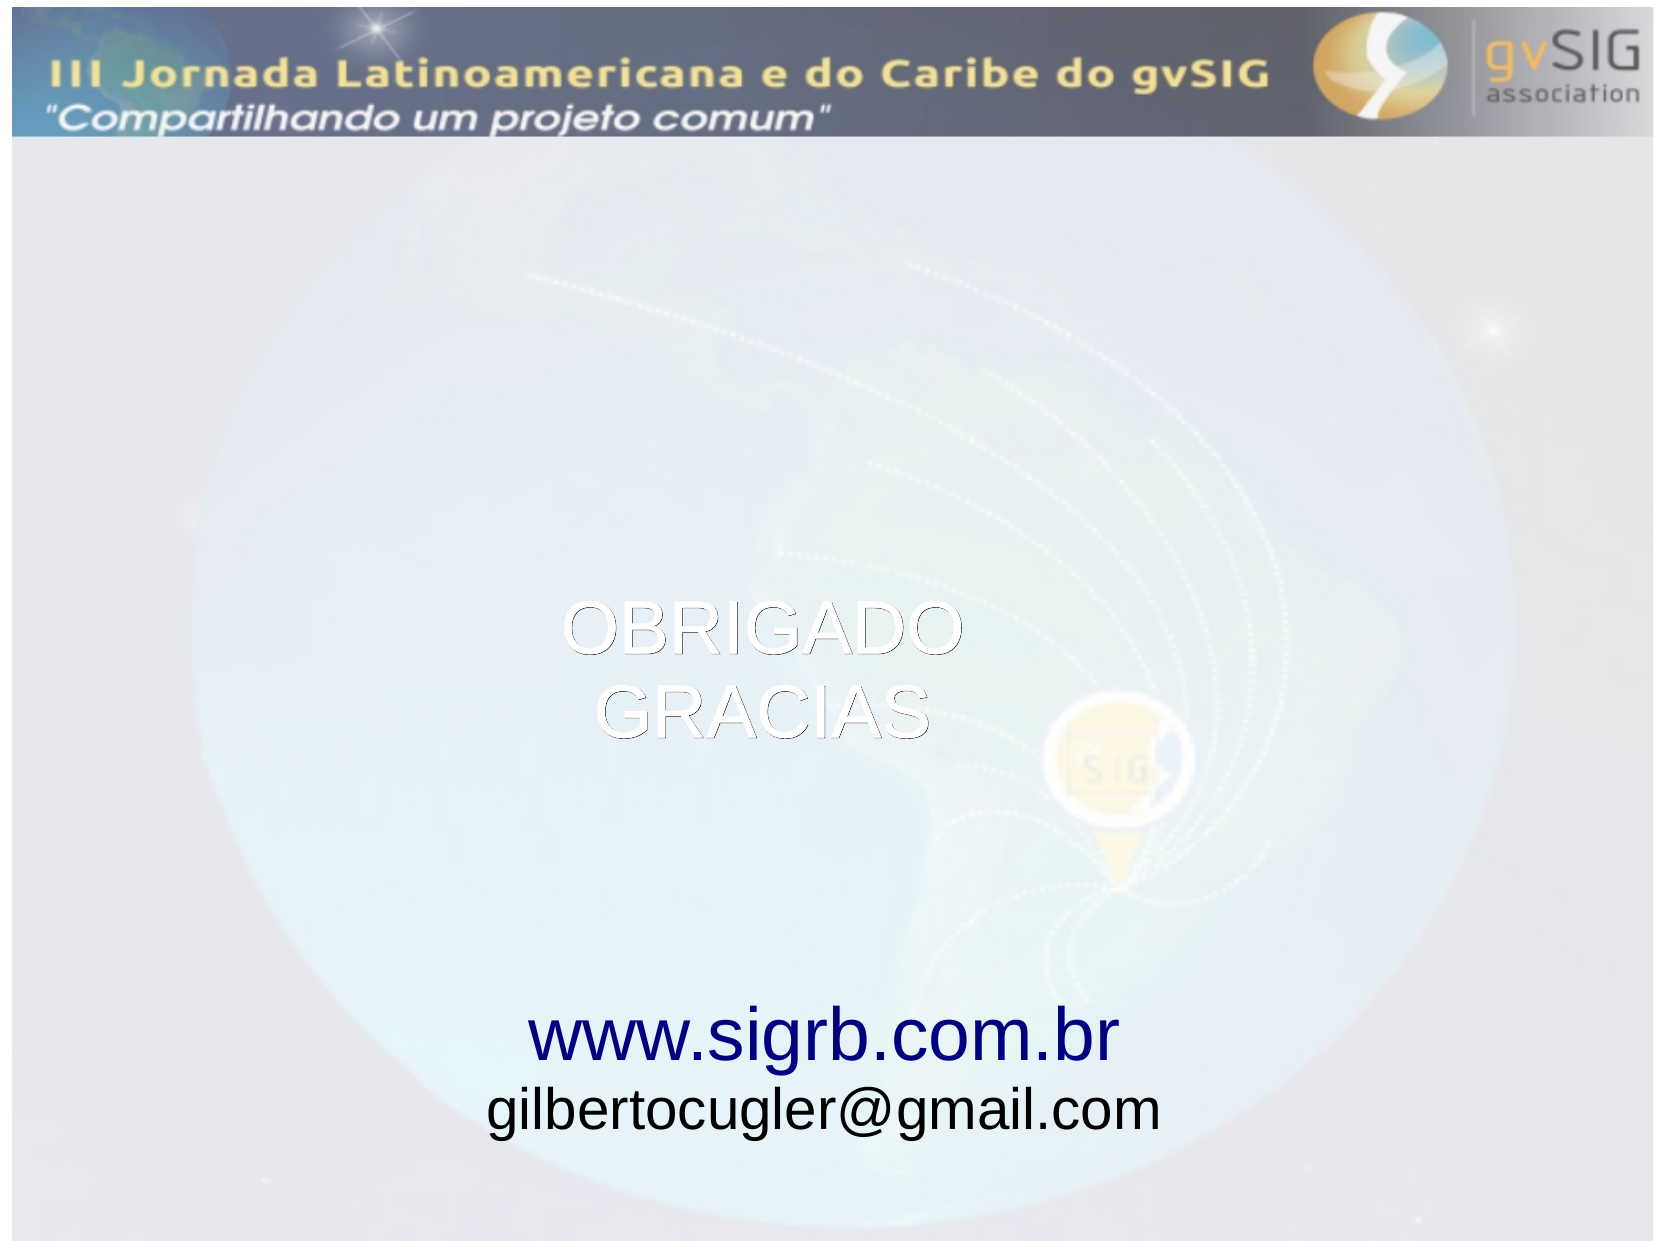

| OBRIGADO GRACIAS |
| --- |
| www.sigrb.com.br gilbertocugler@gmail.com |
| --- |